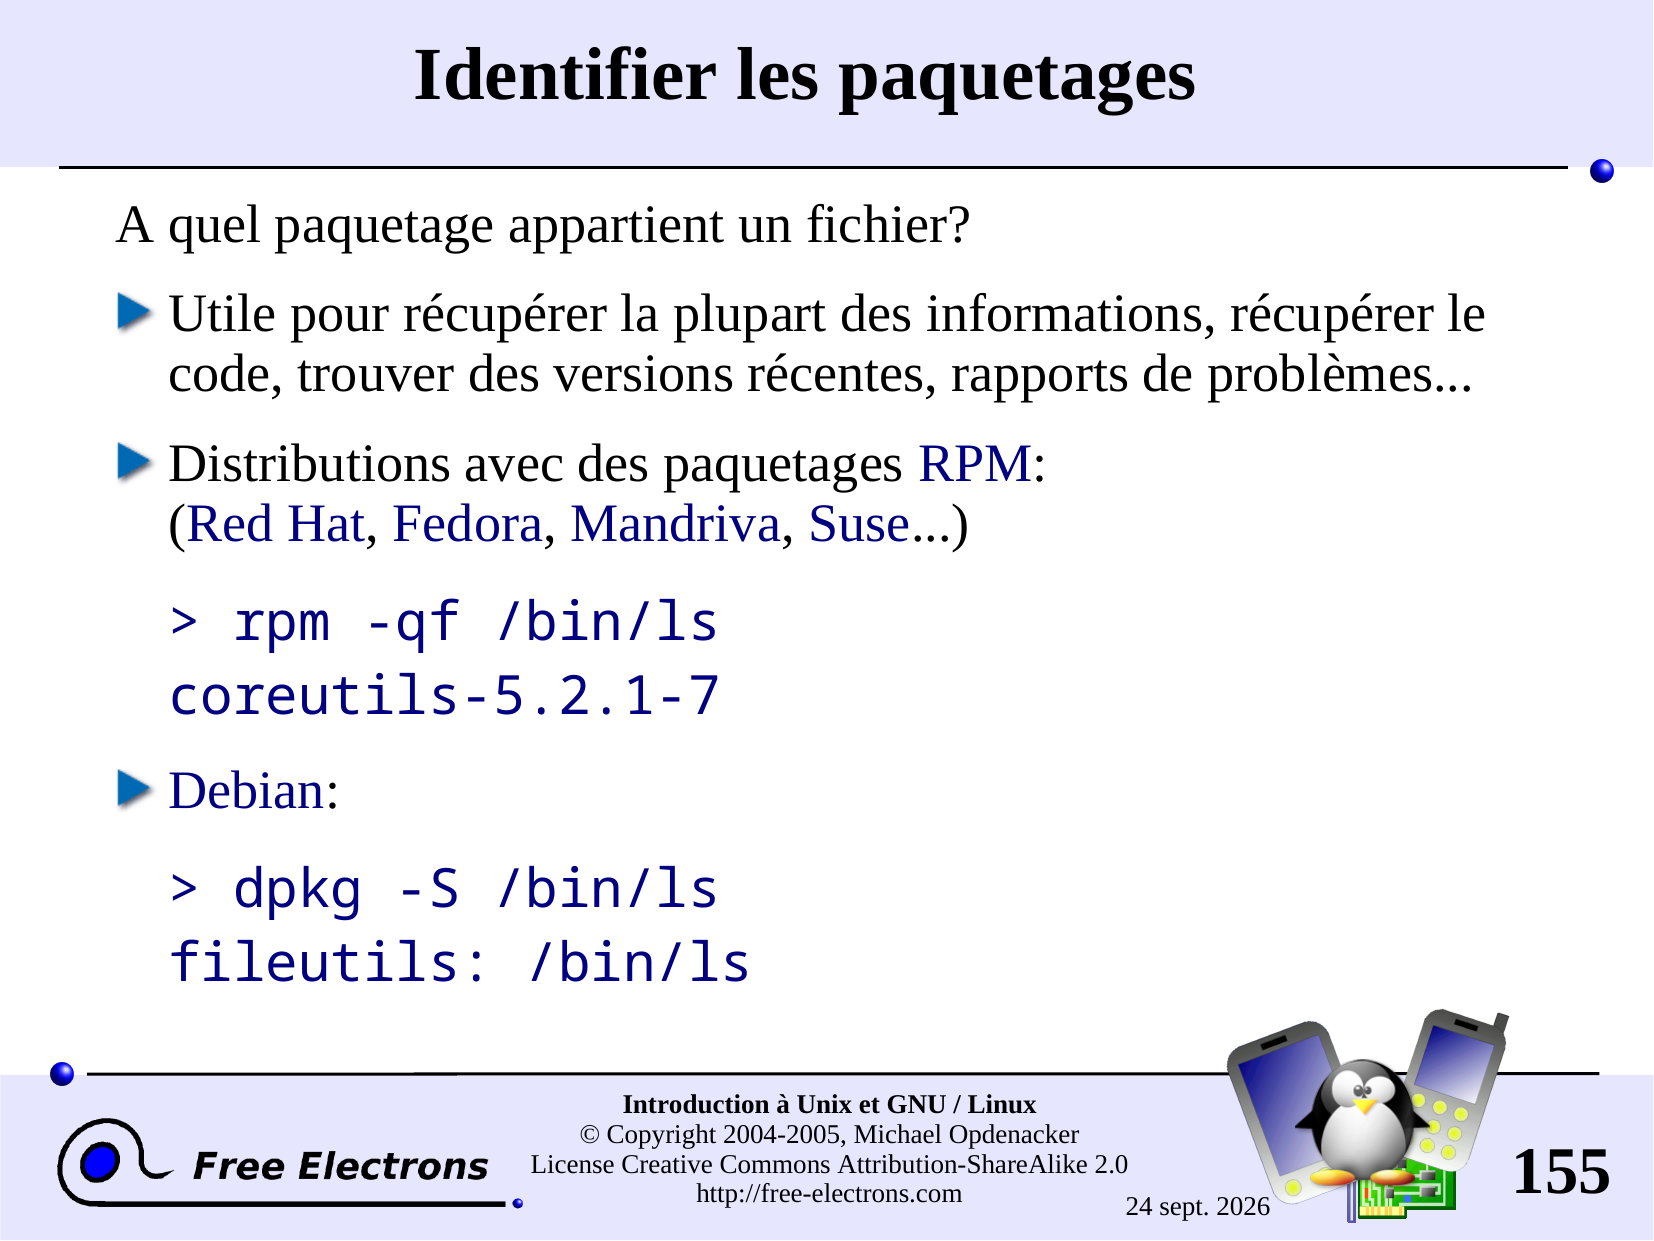

# Identifier les paquetages
A quel paquetage appartient un fichier?
Utile pour récupérer la plupart des informations, récupérer le code, trouver des versions récentes, rapports de problèmes...
Distributions avec des paquetages RPM:
(Red Hat, Fedora, Mandriva, Suse...)
> rpm -qf /bin/ls
coreutils-5.2.1-7
Debian:
> dpkg -S /bin/ls
fileutils: /bin/ls